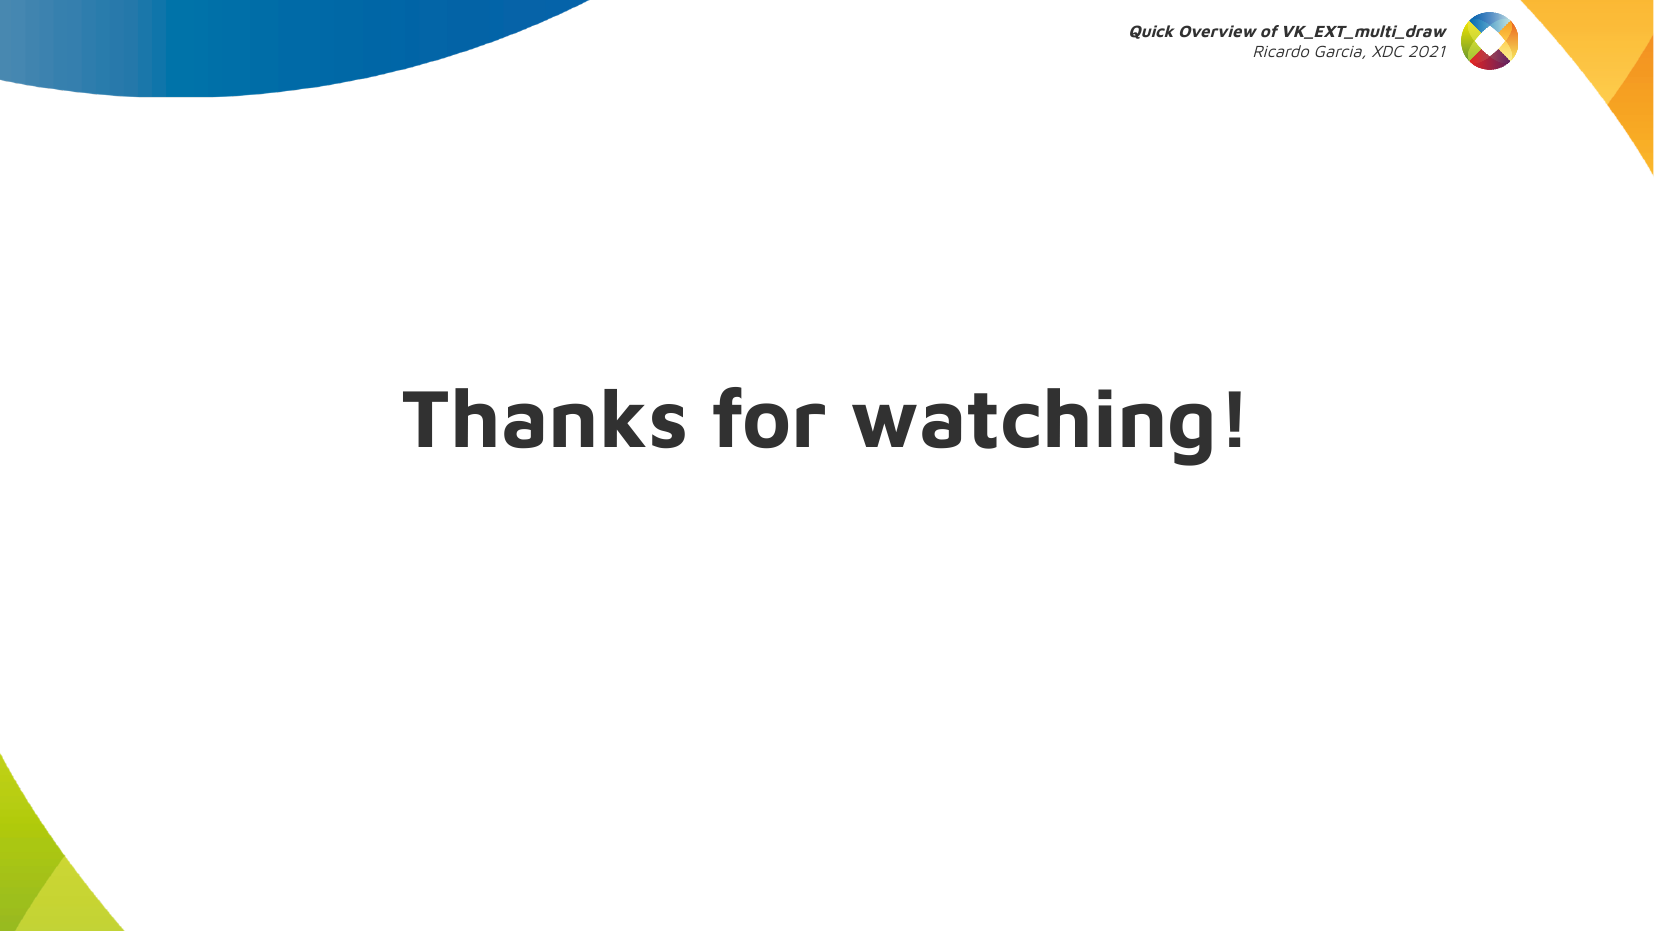

Quick Overview of VK_EXT_multi_draw
Ricardo Garcia, XDC 2021
Thanks for watching!